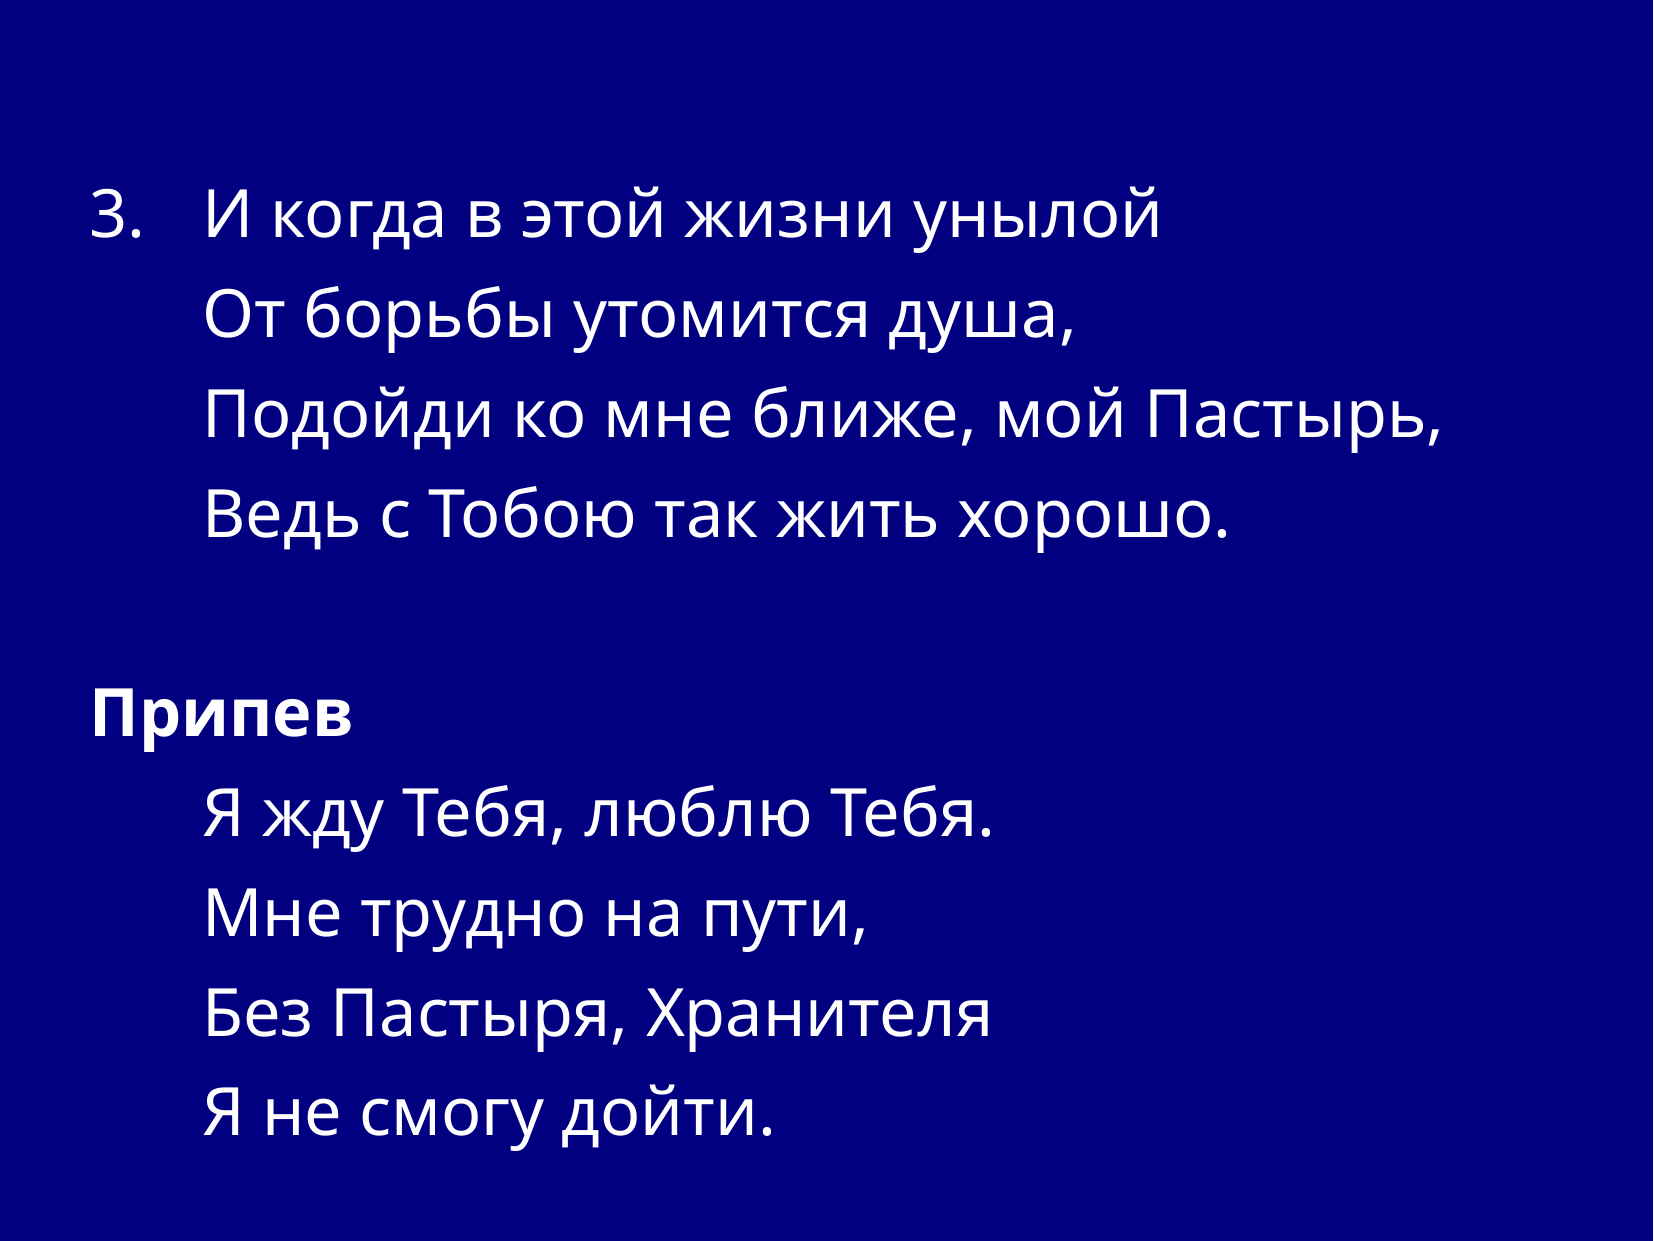

3.	И когда в этой жизни унылой
	От борьбы утомится душа,
	Подойди ко мне ближе, мой Пастырь,
	Ведь с Тобою так жить хорошо.
Припев
	Я жду Тебя, люблю Тебя.
	Мне трудно на пути,
	Без Пастыря, Хранителя
	Я не смогу дойти.